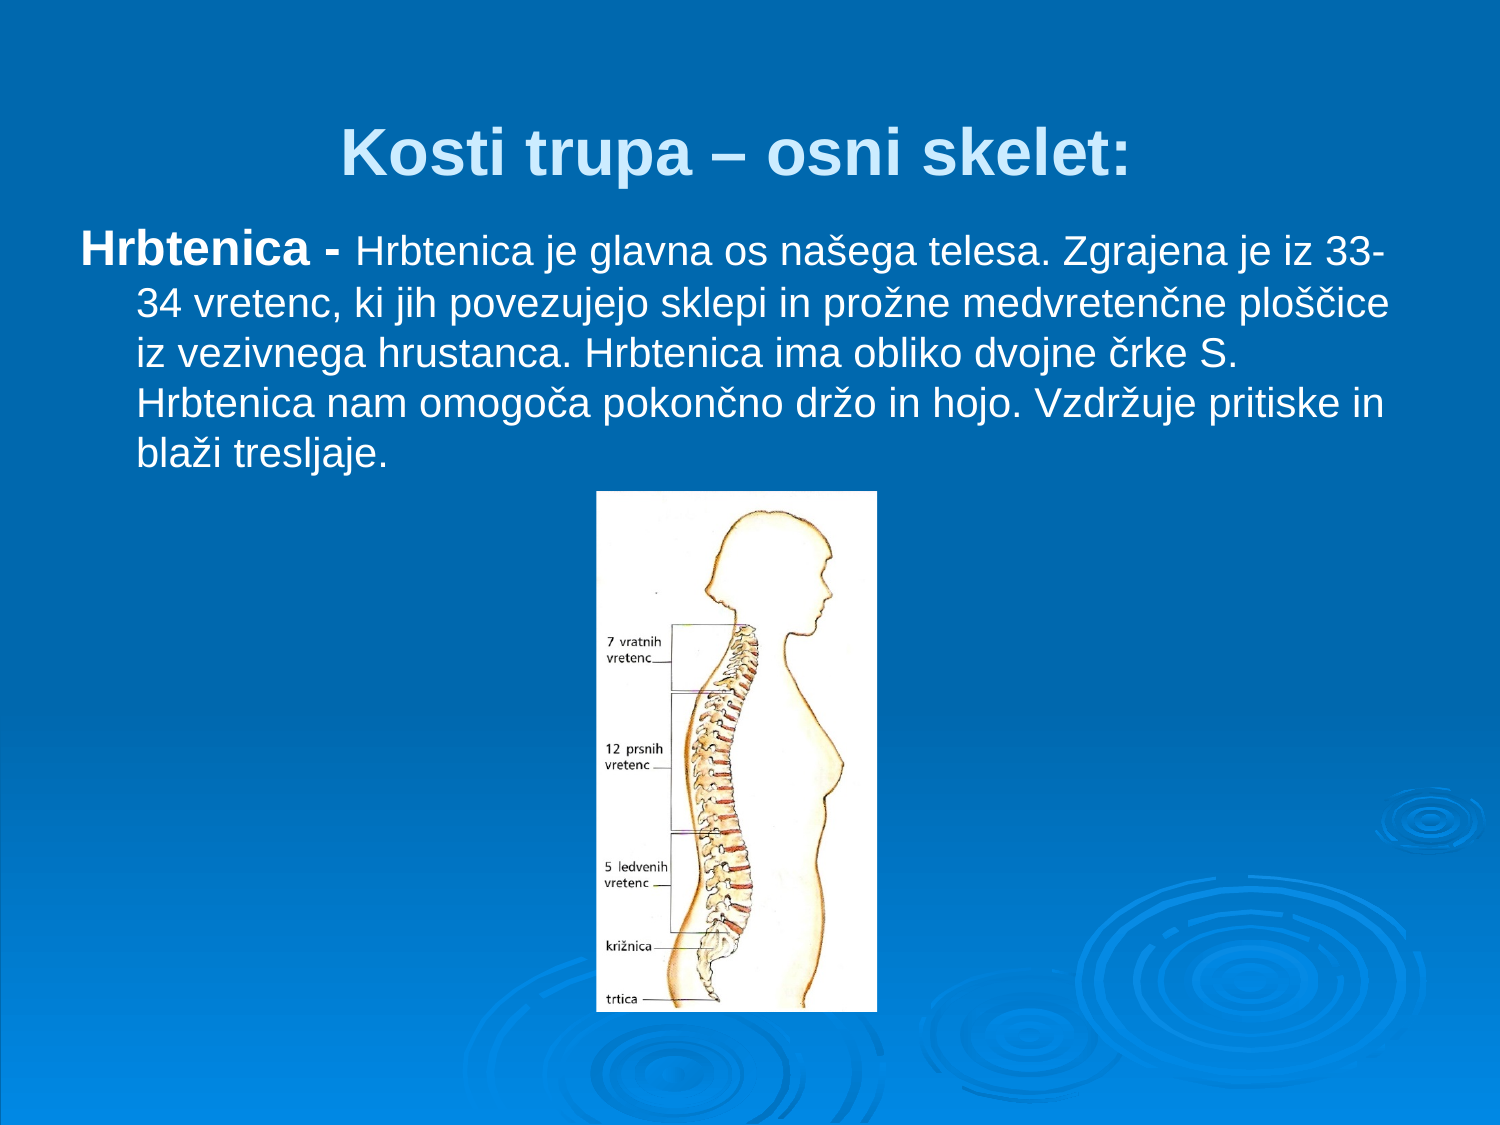

# Kosti trupa – osni skelet:
Hrbtenica - Hrbtenica je glavna os našega telesa. Zgrajena je iz 33-34 vretenc, ki jih povezujejo sklepi in prožne medvretenčne ploščice iz vezivnega hrustanca. Hrbtenica ima obliko dvojne črke S. Hrbtenica nam omogoča pokončno držo in hojo. Vzdržuje pritiske in blaži tresljaje.